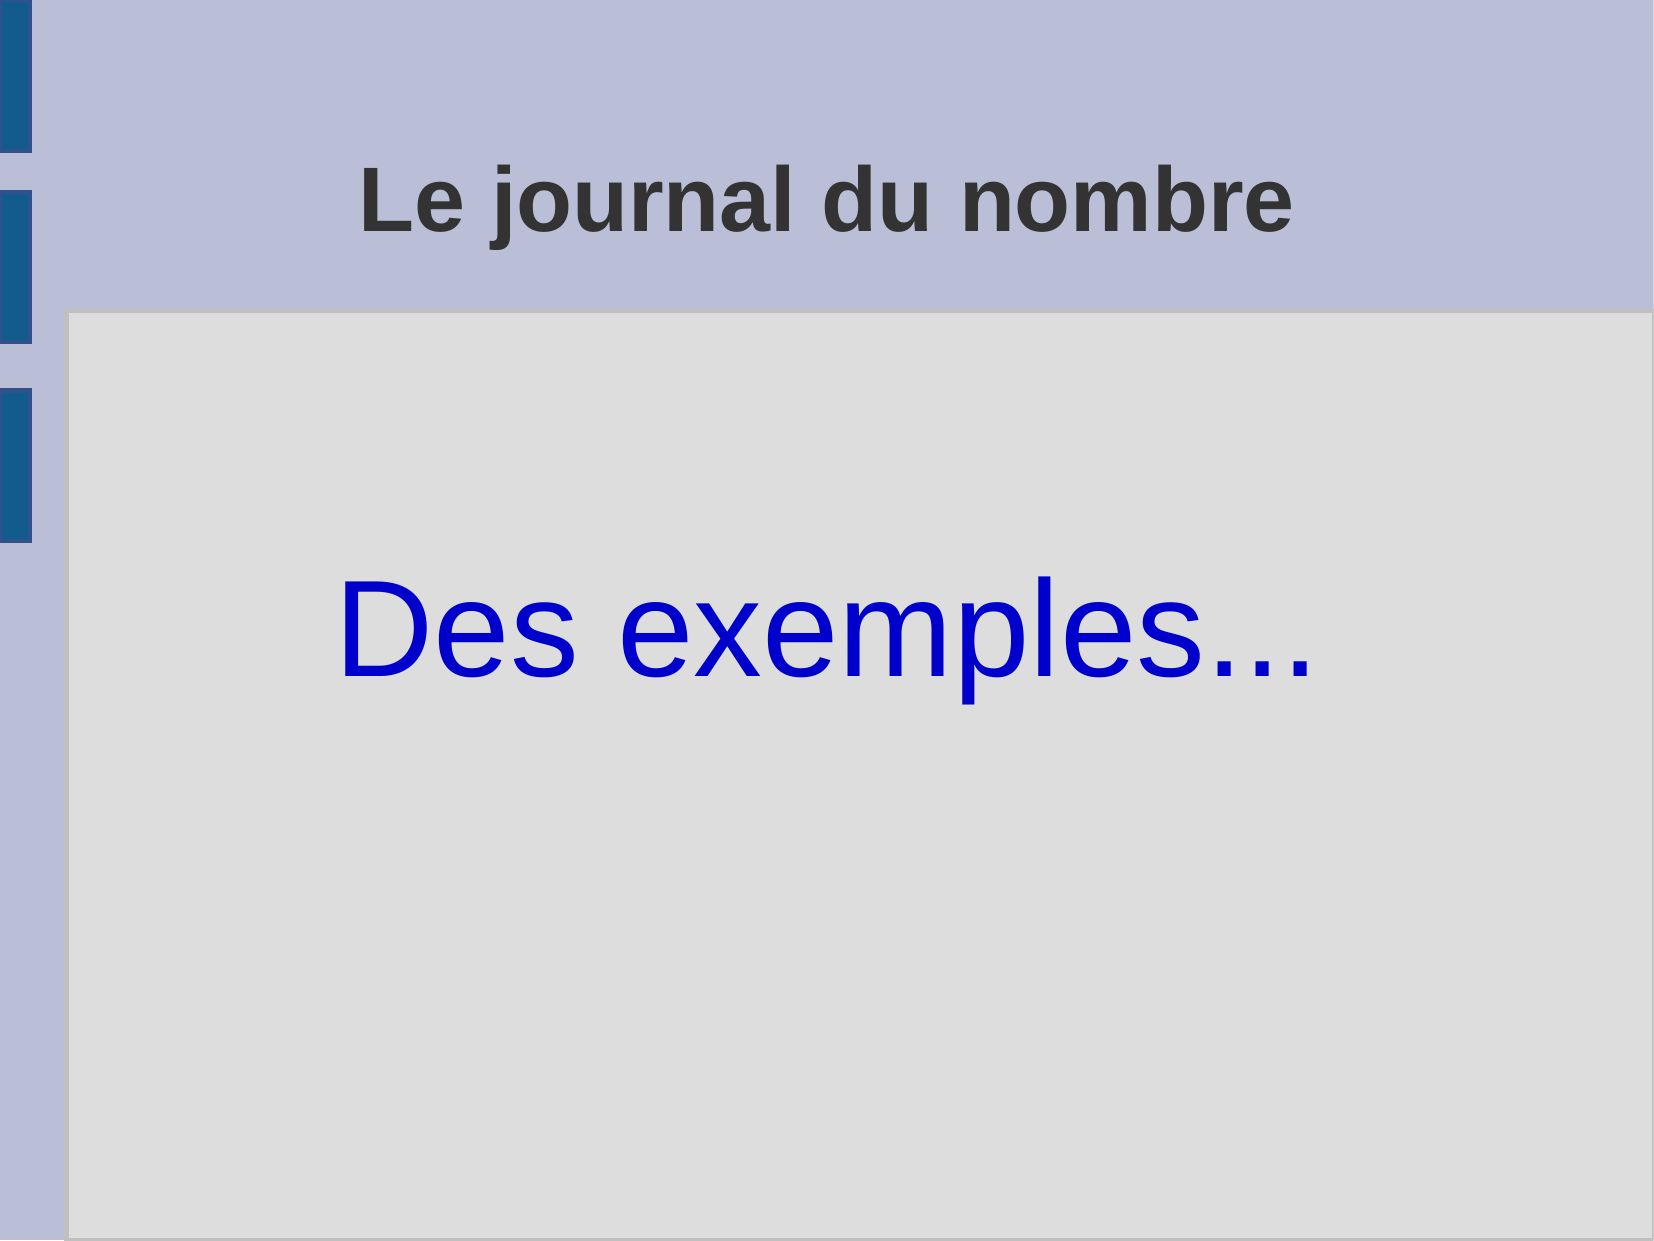

# Le journal du nombre
Des exemples...